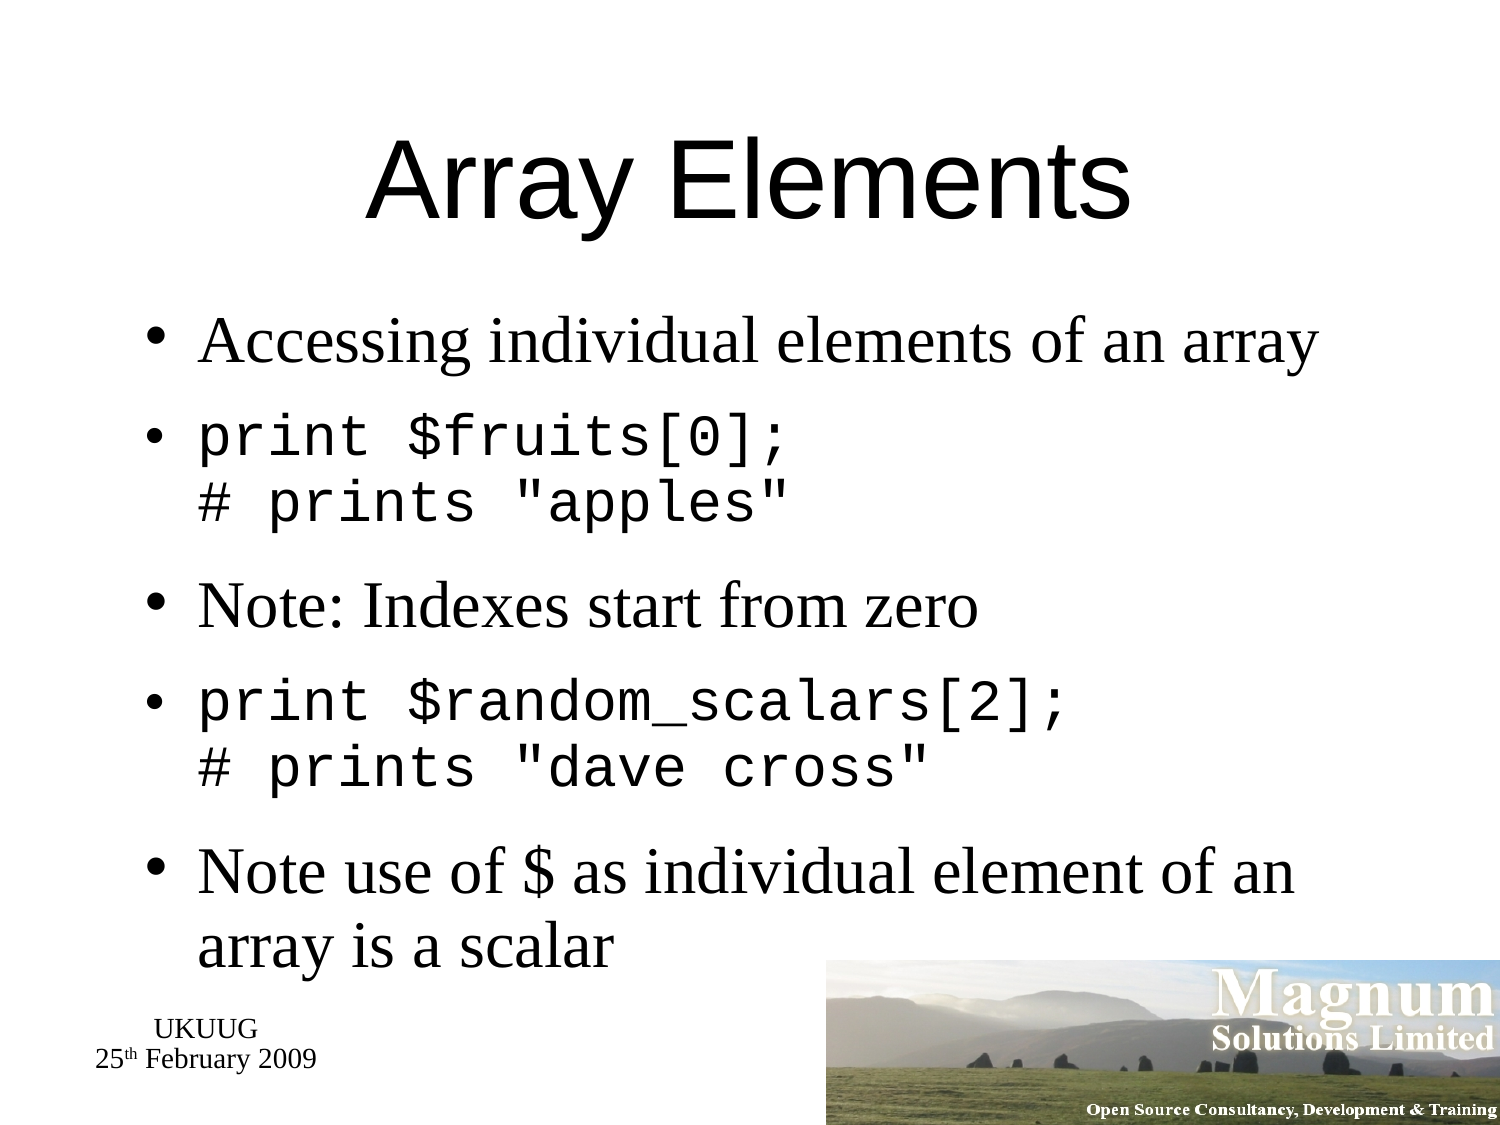

# Array Elements
Accessing individual elements of an array
print $fruits[0];
# prints "apples"
Note: Indexes start from zero
print $random_scalars[2];
# prints "dave cross"
Note use of $ as individual element of an array is a scalar
29